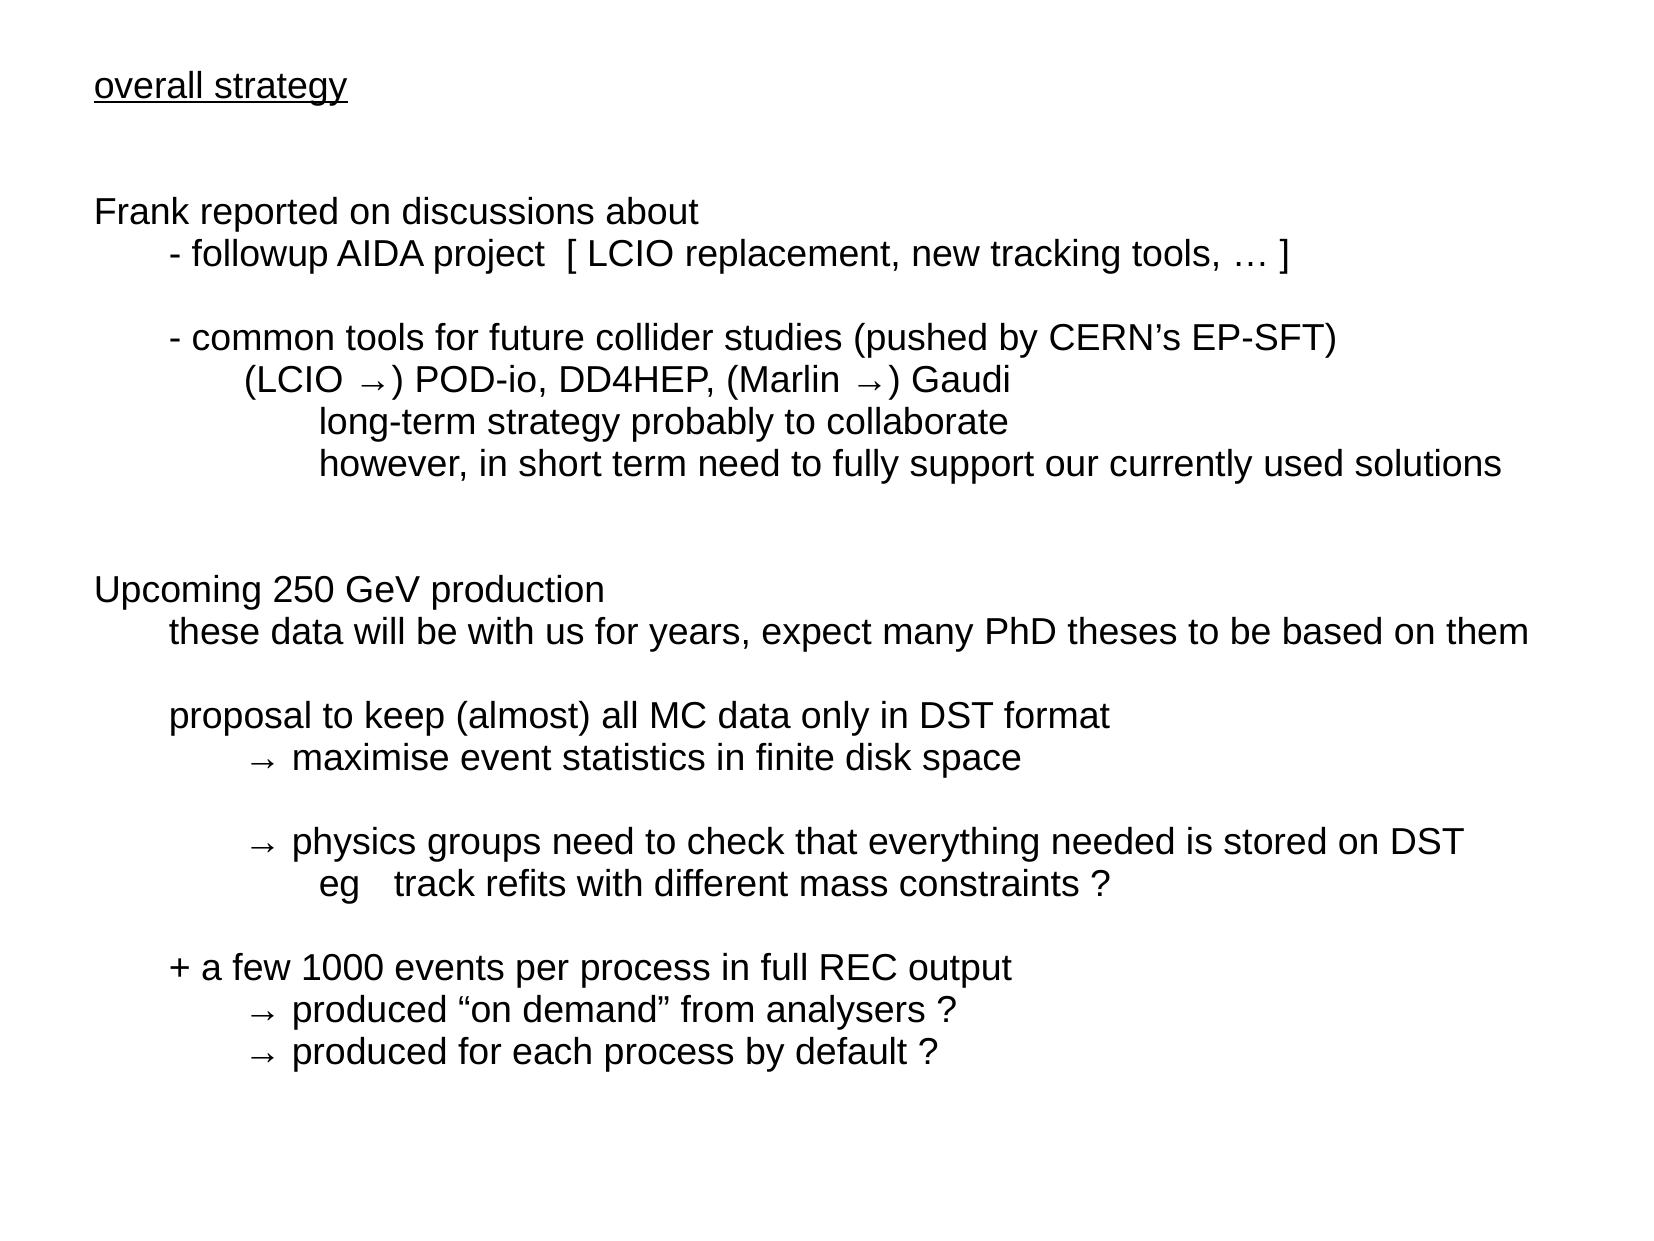

overall strategy
Frank reported on discussions about
	- followup AIDA project [ LCIO replacement, new tracking tools, … ]
	- common tools for future collider studies (pushed by CERN’s EP-SFT)
		(LCIO →) POD-io, DD4HEP, (Marlin →) Gaudi
			long-term strategy probably to collaborate
			however, in short term need to fully support our currently used solutions
Upcoming 250 GeV production
	these data will be with us for years, expect many PhD theses to be based on them
	proposal to keep (almost) all MC data only in DST format
		→ maximise event statistics in finite disk space
		→ physics groups need to check that everything needed is stored on DST
			eg 	track refits with different mass constraints ?
	+ a few 1000 events per process in full REC output
		→ produced “on demand” from analysers ?
		→ produced for each process by default ?